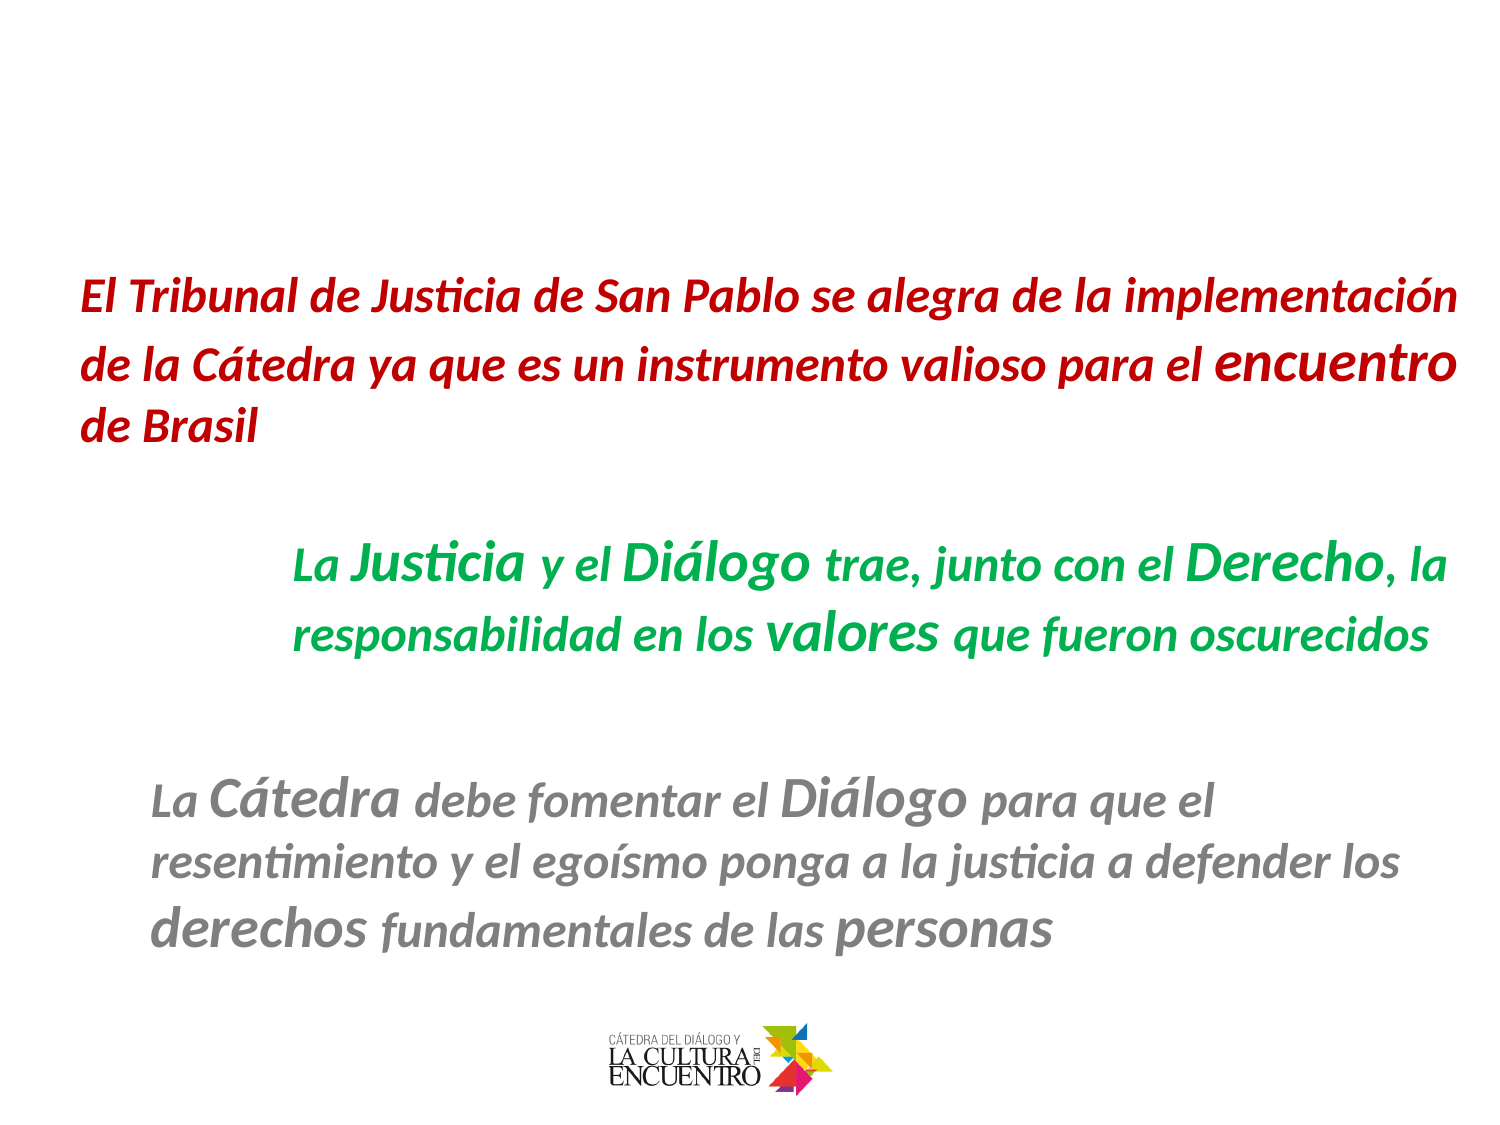

El Tribunal de Justicia de San Pablo se alegra de la implementación de la Cátedra ya que es un instrumento valioso para el encuentro de Brasil
La Justicia y el Diálogo trae, junto con el Derecho, la responsabilidad en los valores que fueron oscurecidos
La Cátedra debe fomentar el Diálogo para que el resentimiento y el egoísmo ponga a la justicia a defender los derechos fundamentales de las personas